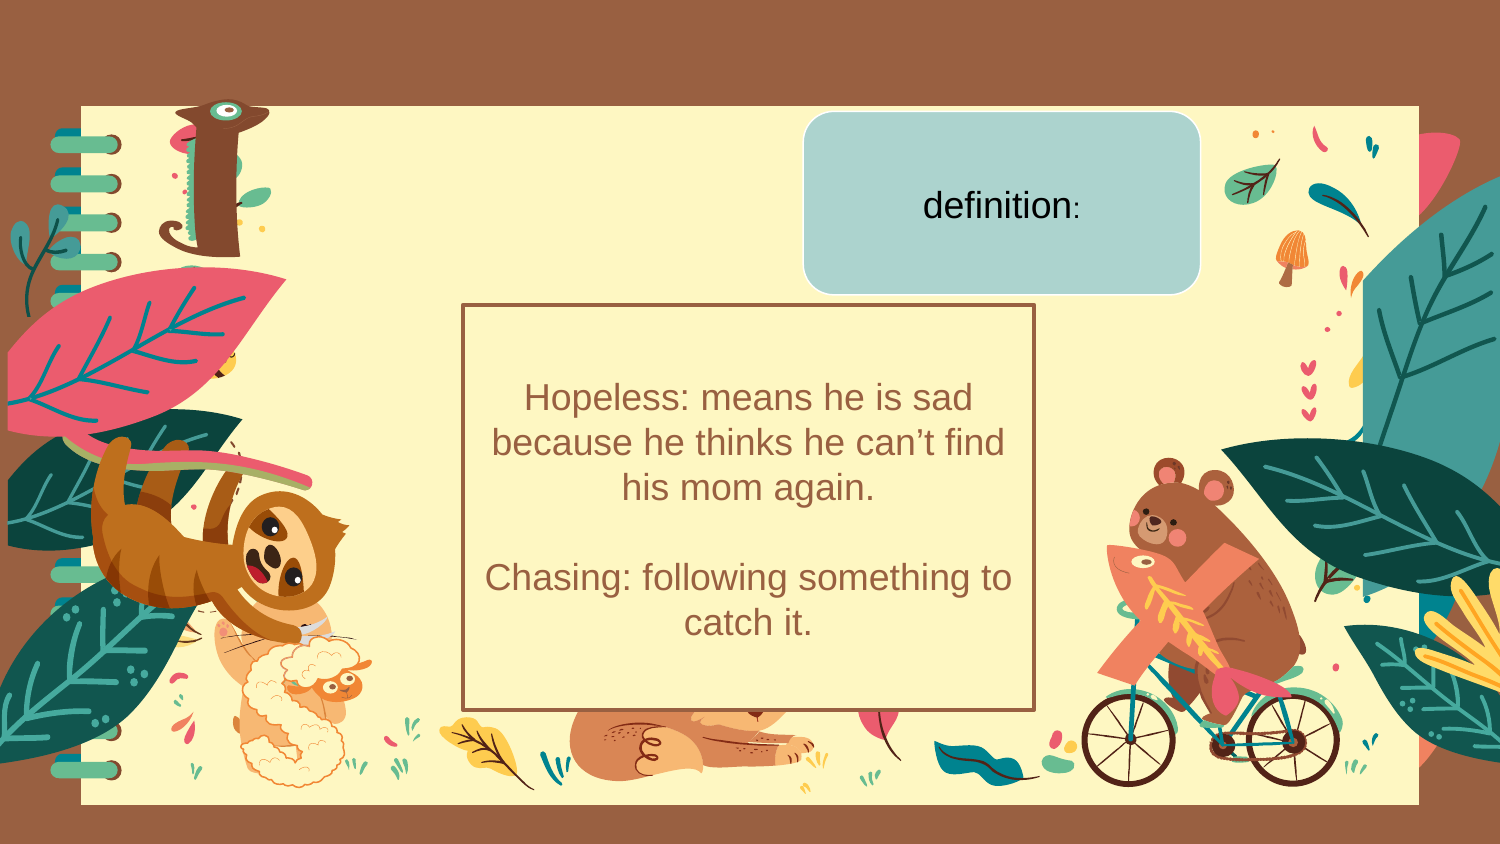

definition:
Hopeless: means he is sad because he thinks he can’t find his mom again.
Chasing: following something to catch it.